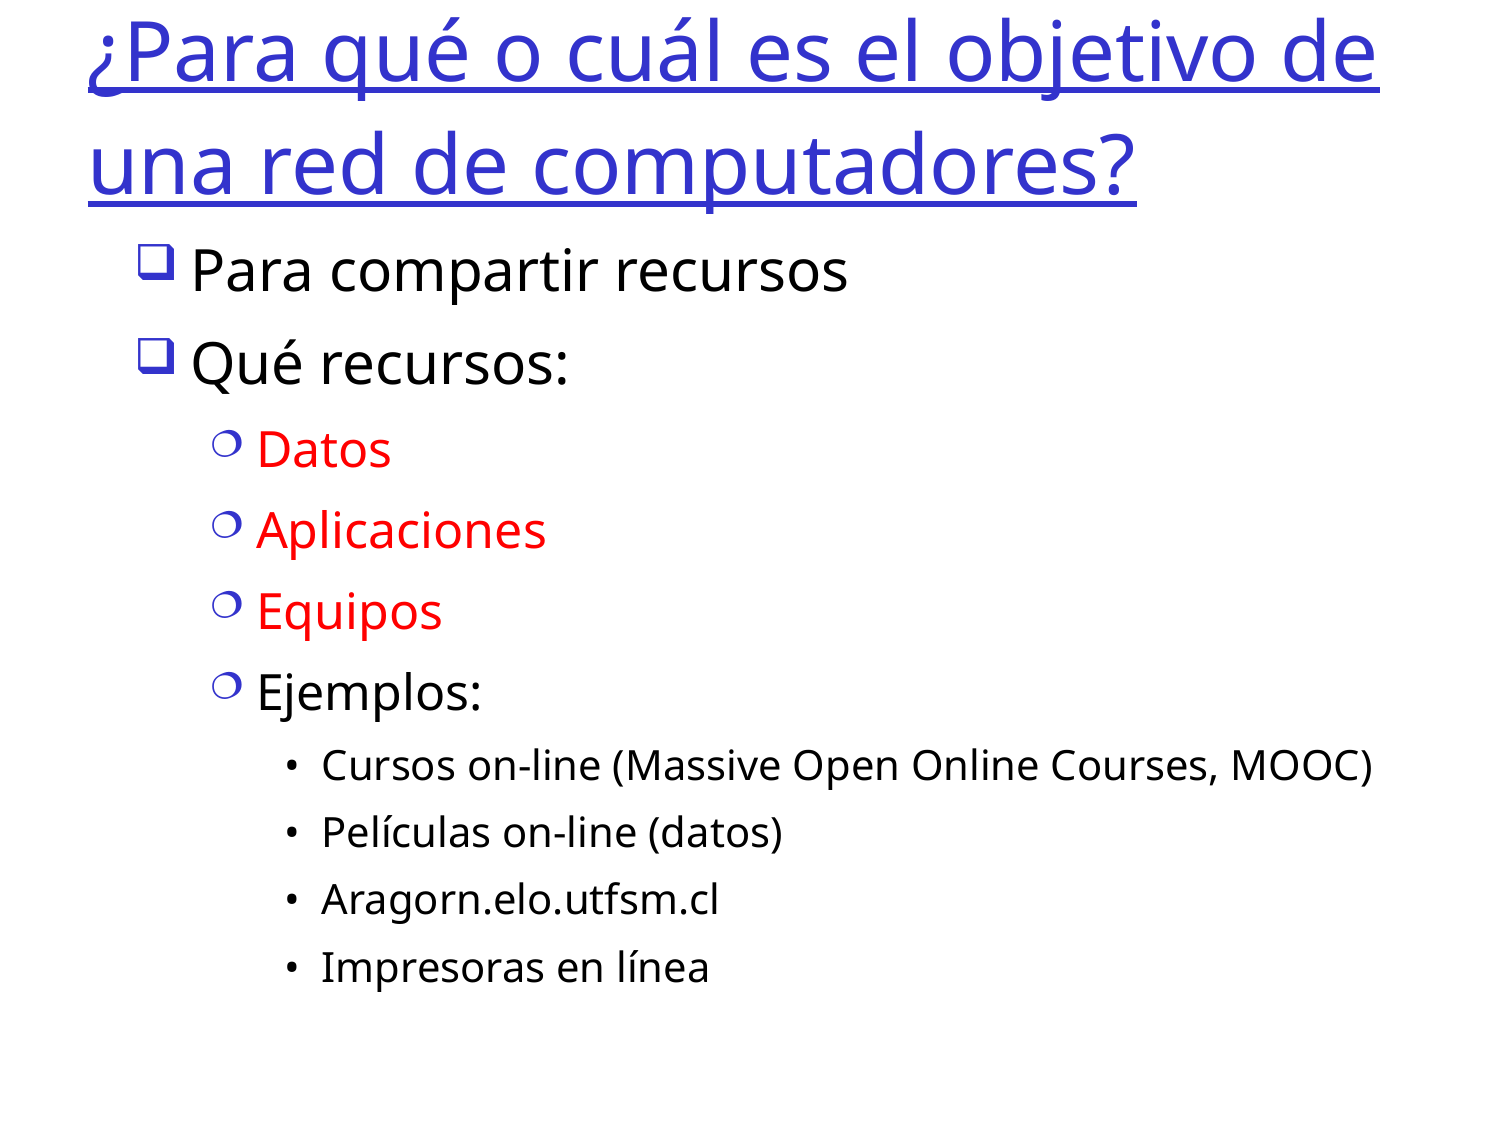

# ¿Para qué o cuál es el objetivo de una red de computadores?
Para compartir recursos
Qué recursos:
Datos
Aplicaciones
Equipos
Ejemplos:
Cursos on-line (Massive Open Online Courses, MOOC)
Películas on-line (datos)
Aragorn.elo.utfsm.cl
Impresoras en línea